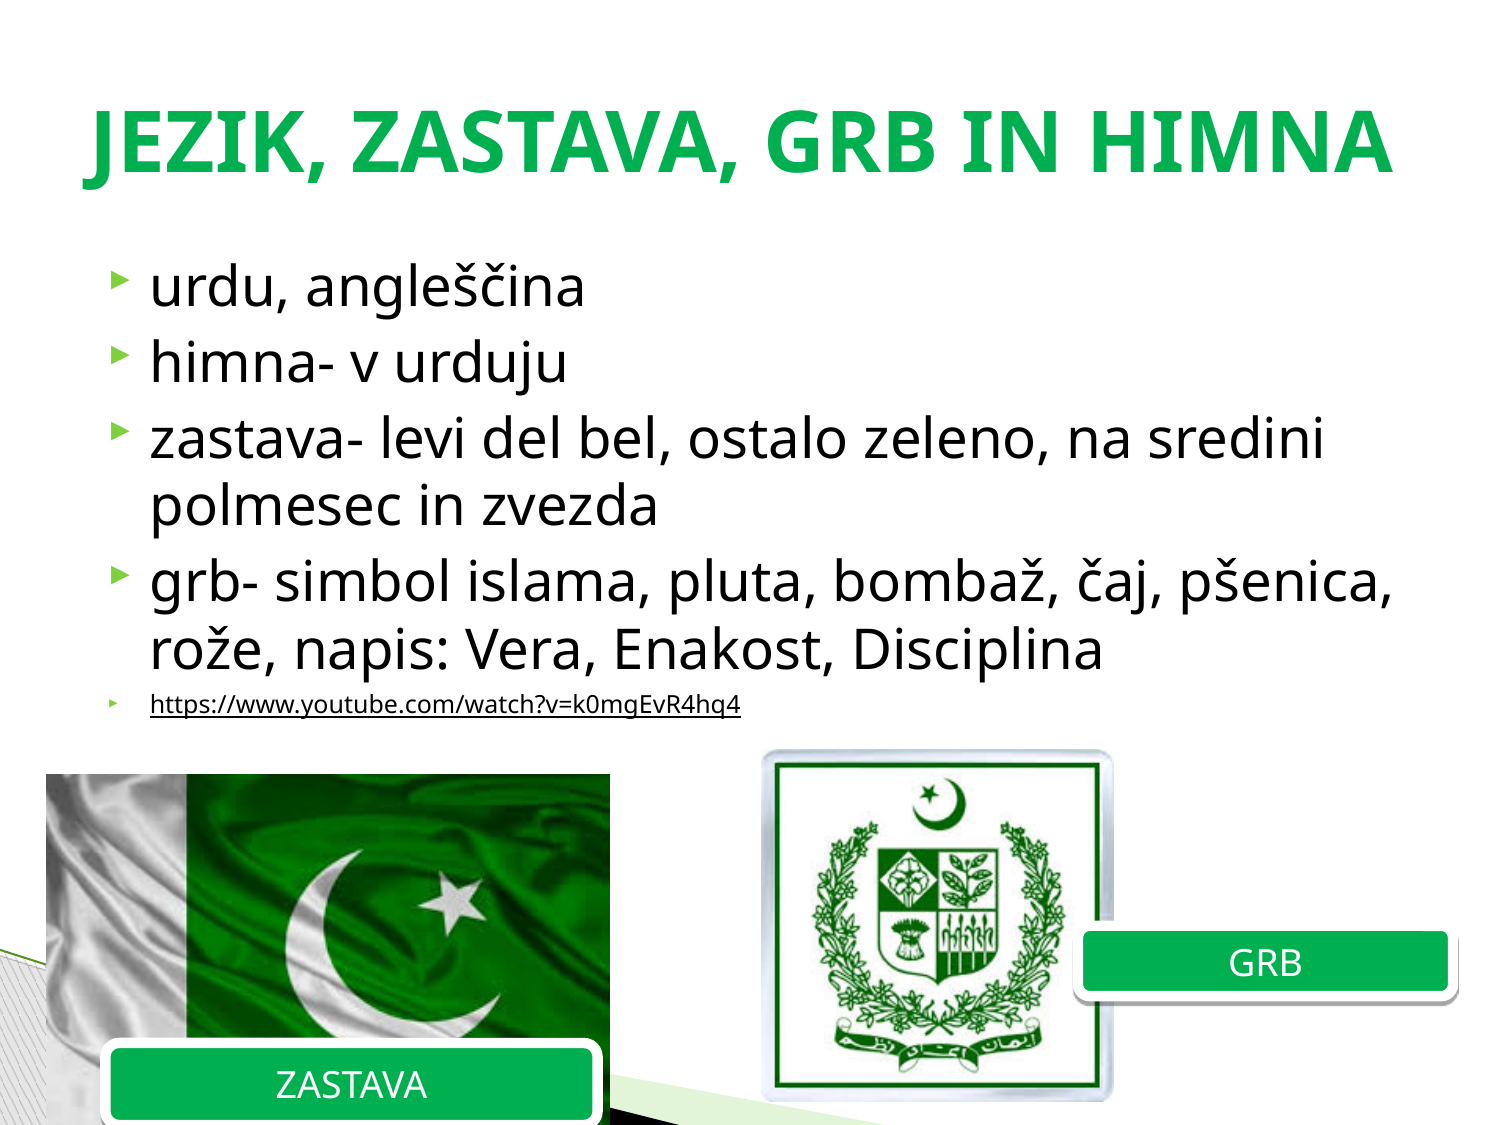

JEZIK, ZASTAVA, GRB IN HIMNA
# urdu, angleščina
himna- v urduju
zastava- levi del bel, ostalo zeleno, na sredini polmesec in zvezda
grb- simbol islama, pluta, bombaž, čaj, pšenica, rože, napis: Vera, Enakost, Disciplina
https://www.youtube.com/watch?v=k0mgEvR4hq4
GRB
ZASTAVA